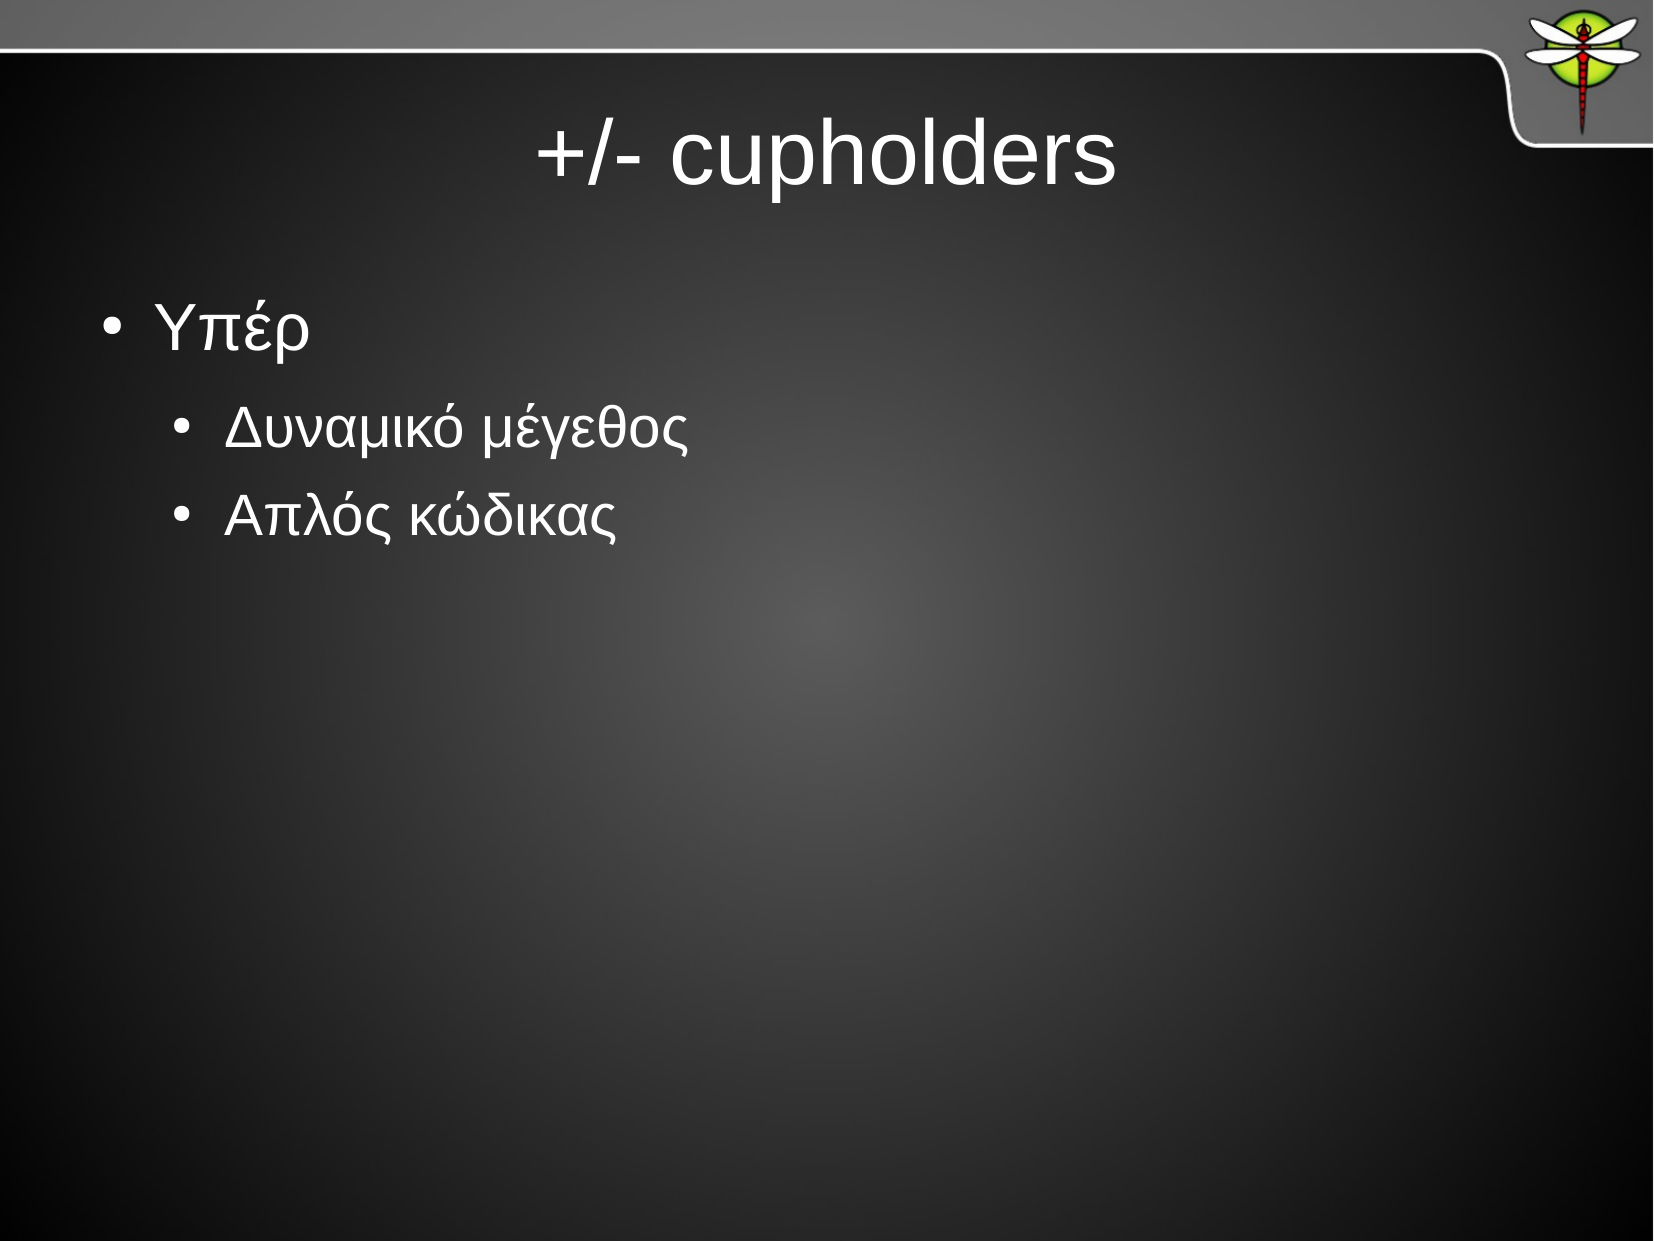

# +/- cupholders
Υπέρ
Δυναμικό μέγεθος
Απλός κώδικας